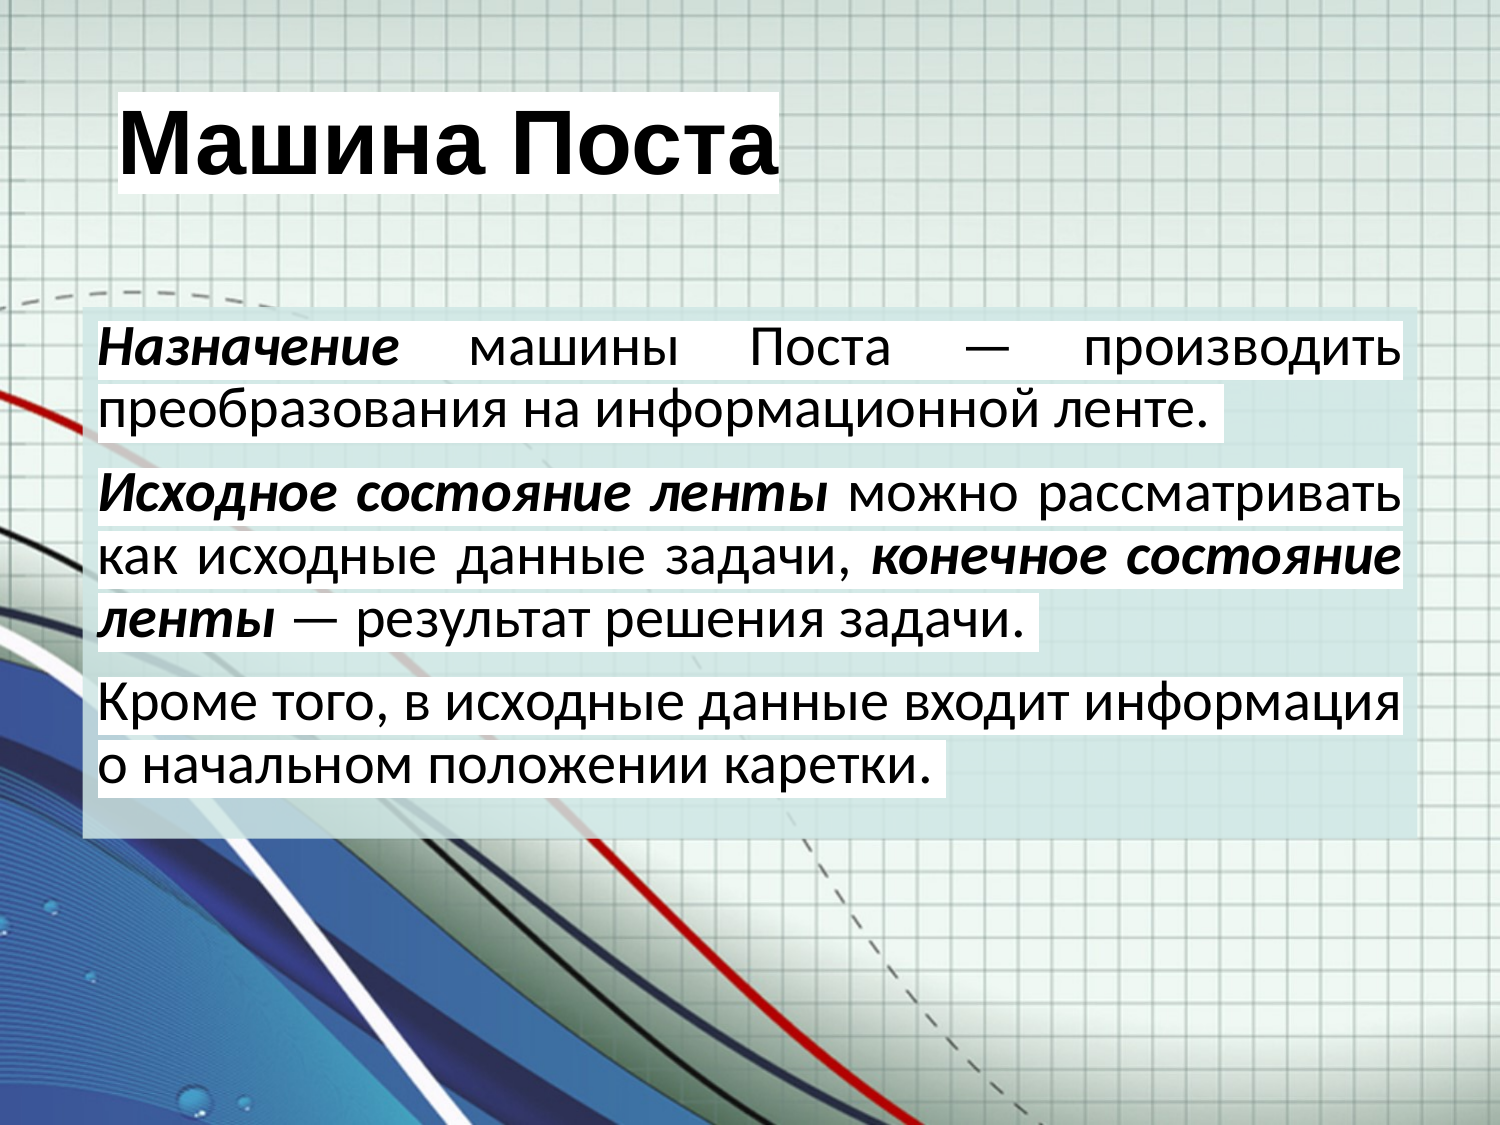

Машина Поста
#
Назначение машины Поста — производить преобразования на инфор­мационной ленте.
Исходное состояние ленты можно рассматривать как исходные данные задачи, конечное состояние ленты — результат реше­ния задачи.
Кроме того, в исходные данные входит информация о началь­ном положении каретки.